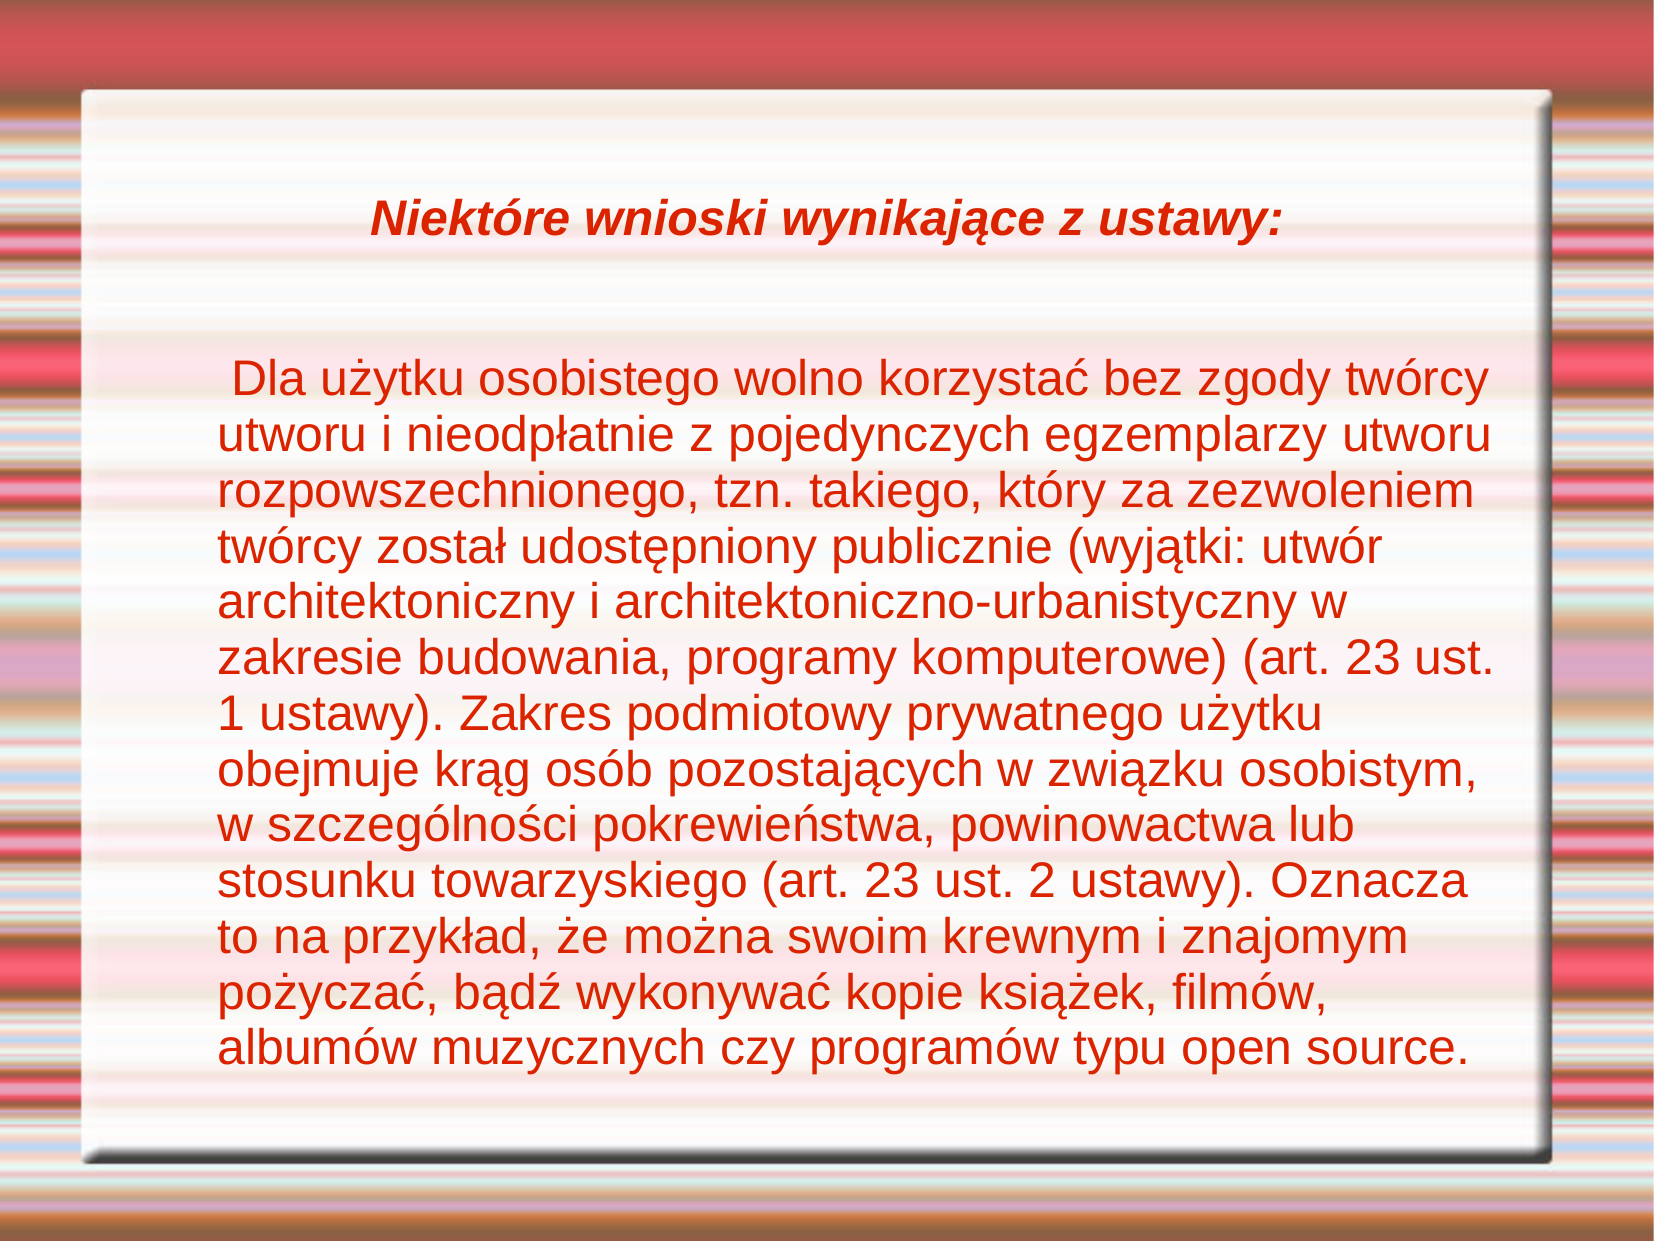

# Niektóre wnioski wynikające z ustawy:
 Dla użytku osobistego wolno korzystać bez zgody twórcy utworu i nieodpłatnie z pojedynczych egzemplarzy utworu rozpowszechnionego, tzn. takiego, który za zezwoleniem twórcy został udostępniony publicznie (wyjątki: utwór architektoniczny i architektoniczno-urbanistyczny w zakresie budowania, programy komputerowe) (art. 23 ust. 1 ustawy). Zakres podmiotowy prywatnego użytku obejmuje krąg osób pozostających w związku osobistym, w szczególności pokrewieństwa, powinowactwa lub stosunku towarzyskiego (art. 23 ust. 2 ustawy). Oznacza to na przykład, że można swoim krewnym i znajomym pożyczać, bądź wykonywać kopie książek, filmów, albumów muzycznych czy programów typu open source.